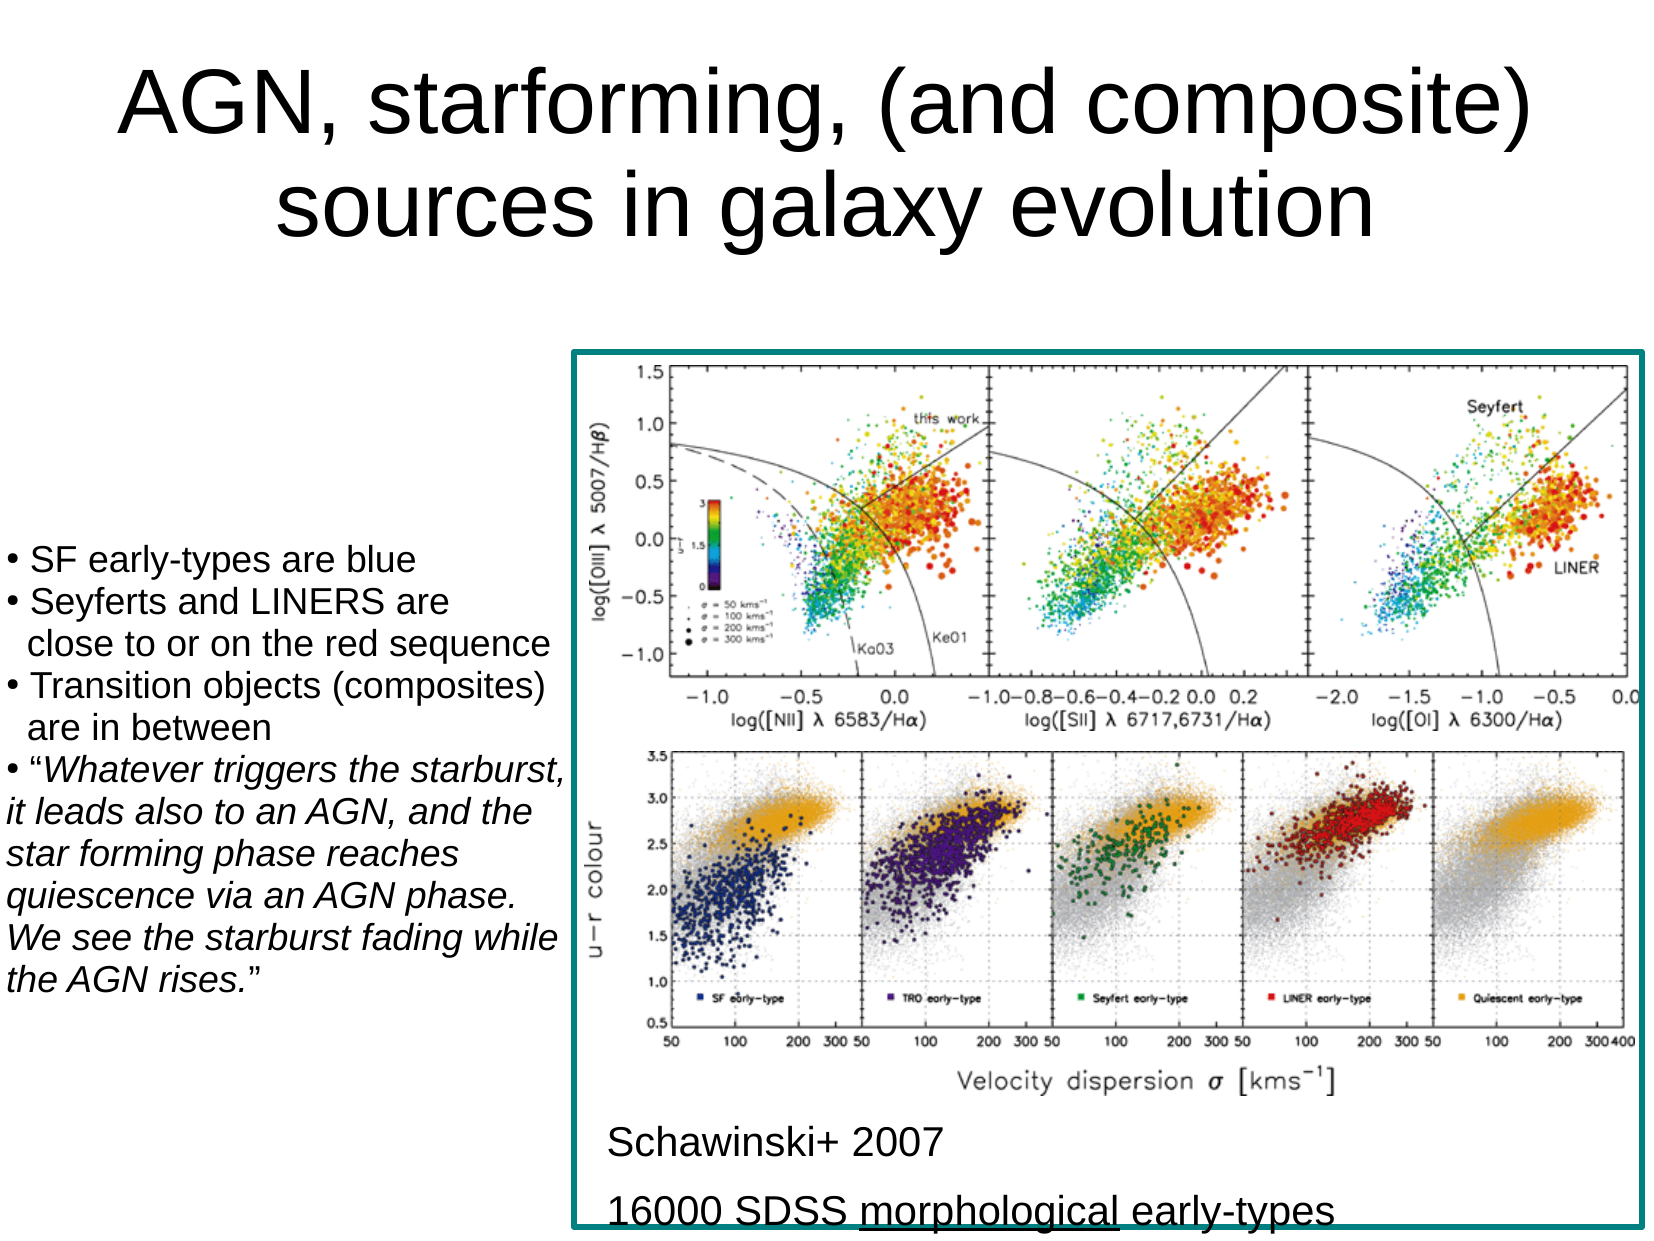

# AGN, starforming, (and composite) sources in galaxy evolution
 SF early-types are blue
 Seyferts and LINERS are close to or on the red sequence
 Transition objects (composites) are in between
 “Whatever triggers the starburst, it leads also to an AGN, and the star forming phase reaches quiescence via an AGN phase. We see the starburst fading while the AGN rises.”
Schawinski+ 2007
16000 SDSS morphological early-types